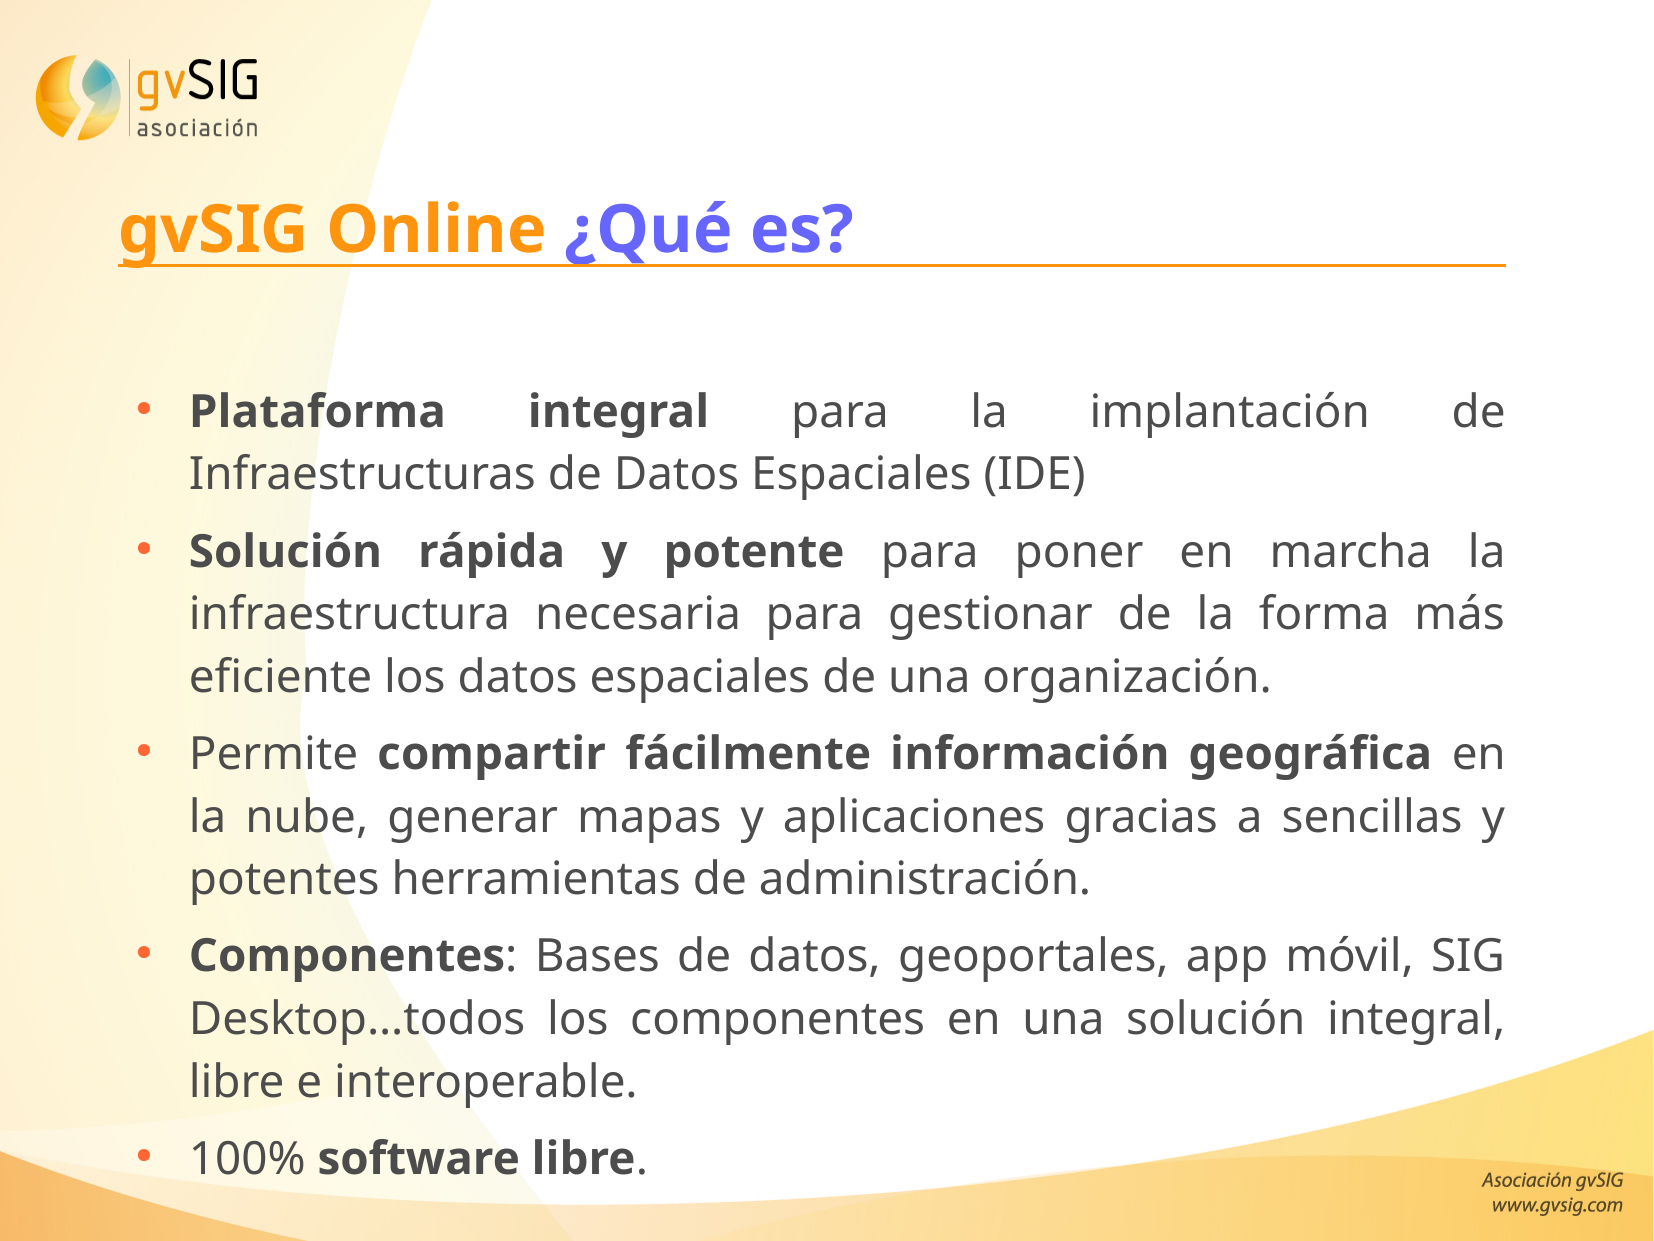

# gvSIG Online ¿Qué es?
Plataforma integral para la implantación de Infraestructuras de Datos Espaciales (IDE)
Solución rápida y potente para poner en marcha la infraestructura necesaria para gestionar de la forma más eficiente los datos espaciales de una organización.
Permite compartir fácilmente información geográfica en la nube, generar mapas y aplicaciones gracias a sencillas y potentes herramientas de administración.
Componentes: Bases de datos, geoportales, app móvil, SIG Desktop…todos los componentes en una solución integral, libre e interoperable.
100% software libre.